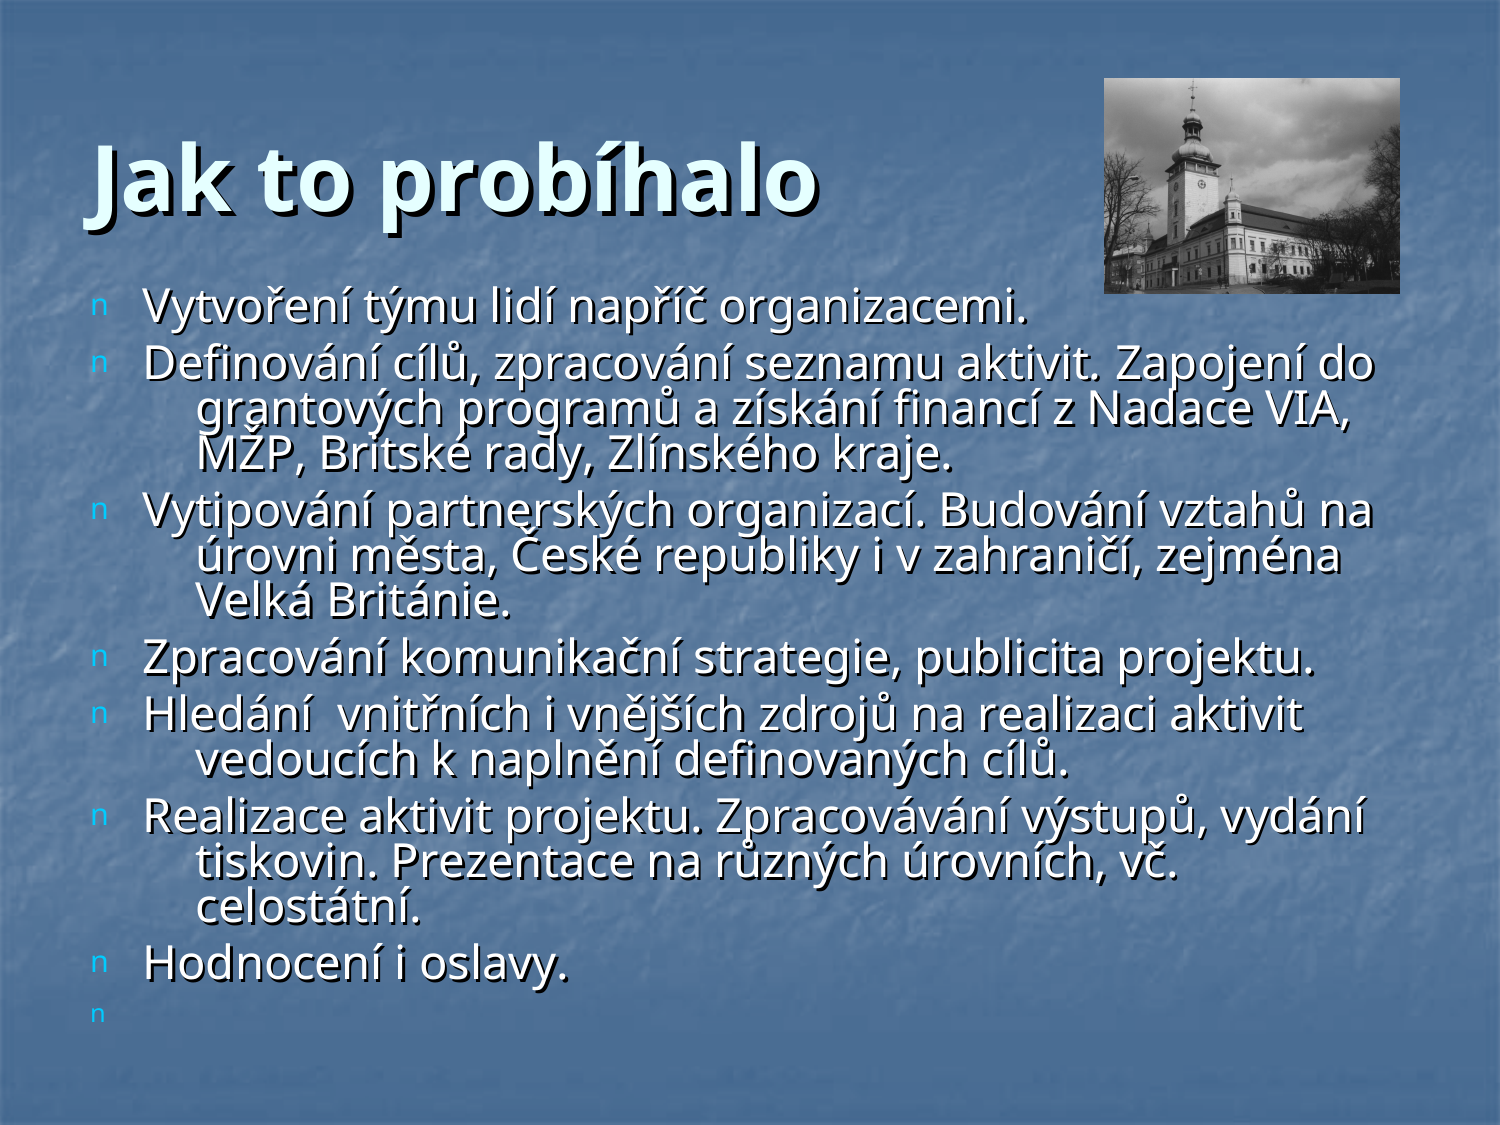

# Jak to probíhalo
Vytvoření týmu lidí napříč organizacemi.
Definování cílů, zpracování seznamu aktivit. Zapojení do grantových programů a získání financí z Nadace VIA, MŽP, Britské rady, Zlínského kraje.
Vytipování partnerských organizací. Budování vztahů na úrovni města, České republiky i v zahraničí, zejména Velká Británie.
Zpracování komunikační strategie, publicita projektu.
Hledání vnitřních i vnějších zdrojů na realizaci aktivit vedoucích k naplnění definovaných cílů.
Realizace aktivit projektu. Zpracovávání výstupů, vydání tiskovin. Prezentace na různých úrovních, vč. celostátní.
Hodnocení i oslavy.